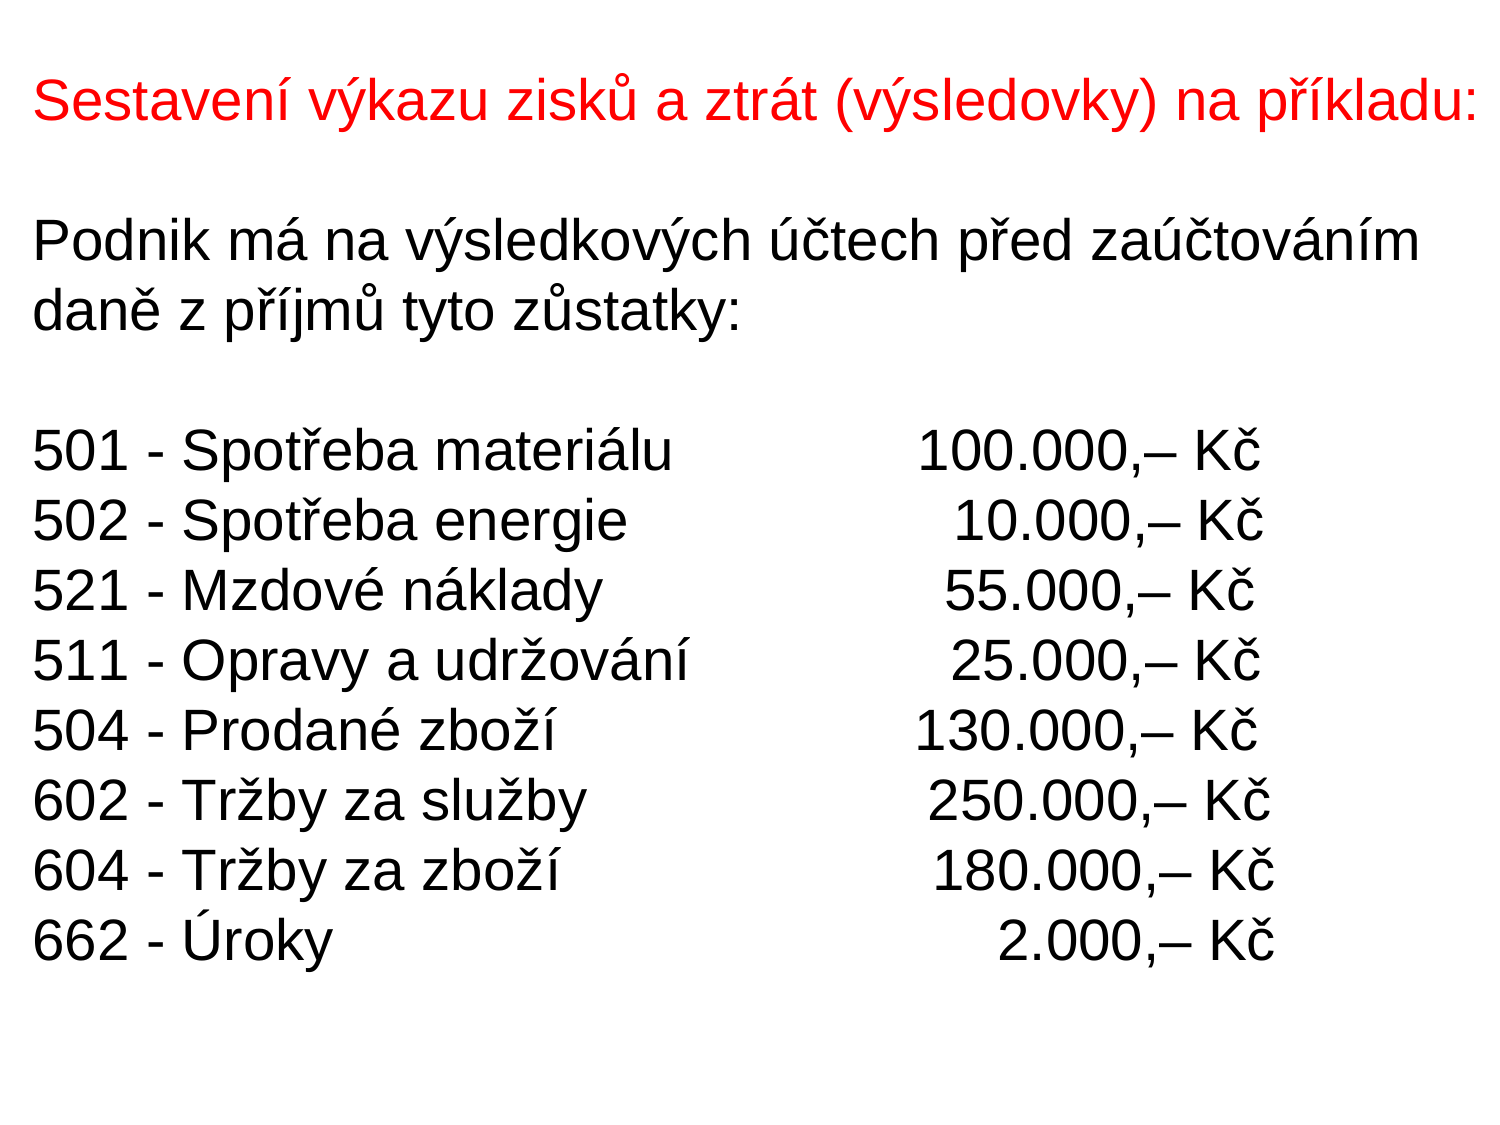

Sestavení výkazu zisků a ztrát (výsledovky) na příkladu:
Podnik má na výsledkových účtech před zaúčtováním daně z příjmů tyto zůstatky:
501 - Spotřeba materiálu 100.000,– Kč
502 - Spotřeba energie 10.000,– Kč
521 - Mzdové náklady 55.000,– Kč
511 - Opravy a udržování 25.000,– Kč
504 - Prodané zboží 130.000,– Kč
602 - Tržby za služby 250.000,– Kč
604 - Tržby za zboží 			180.000,– Kč
662 - Úroky	 			 2.000,– Kč